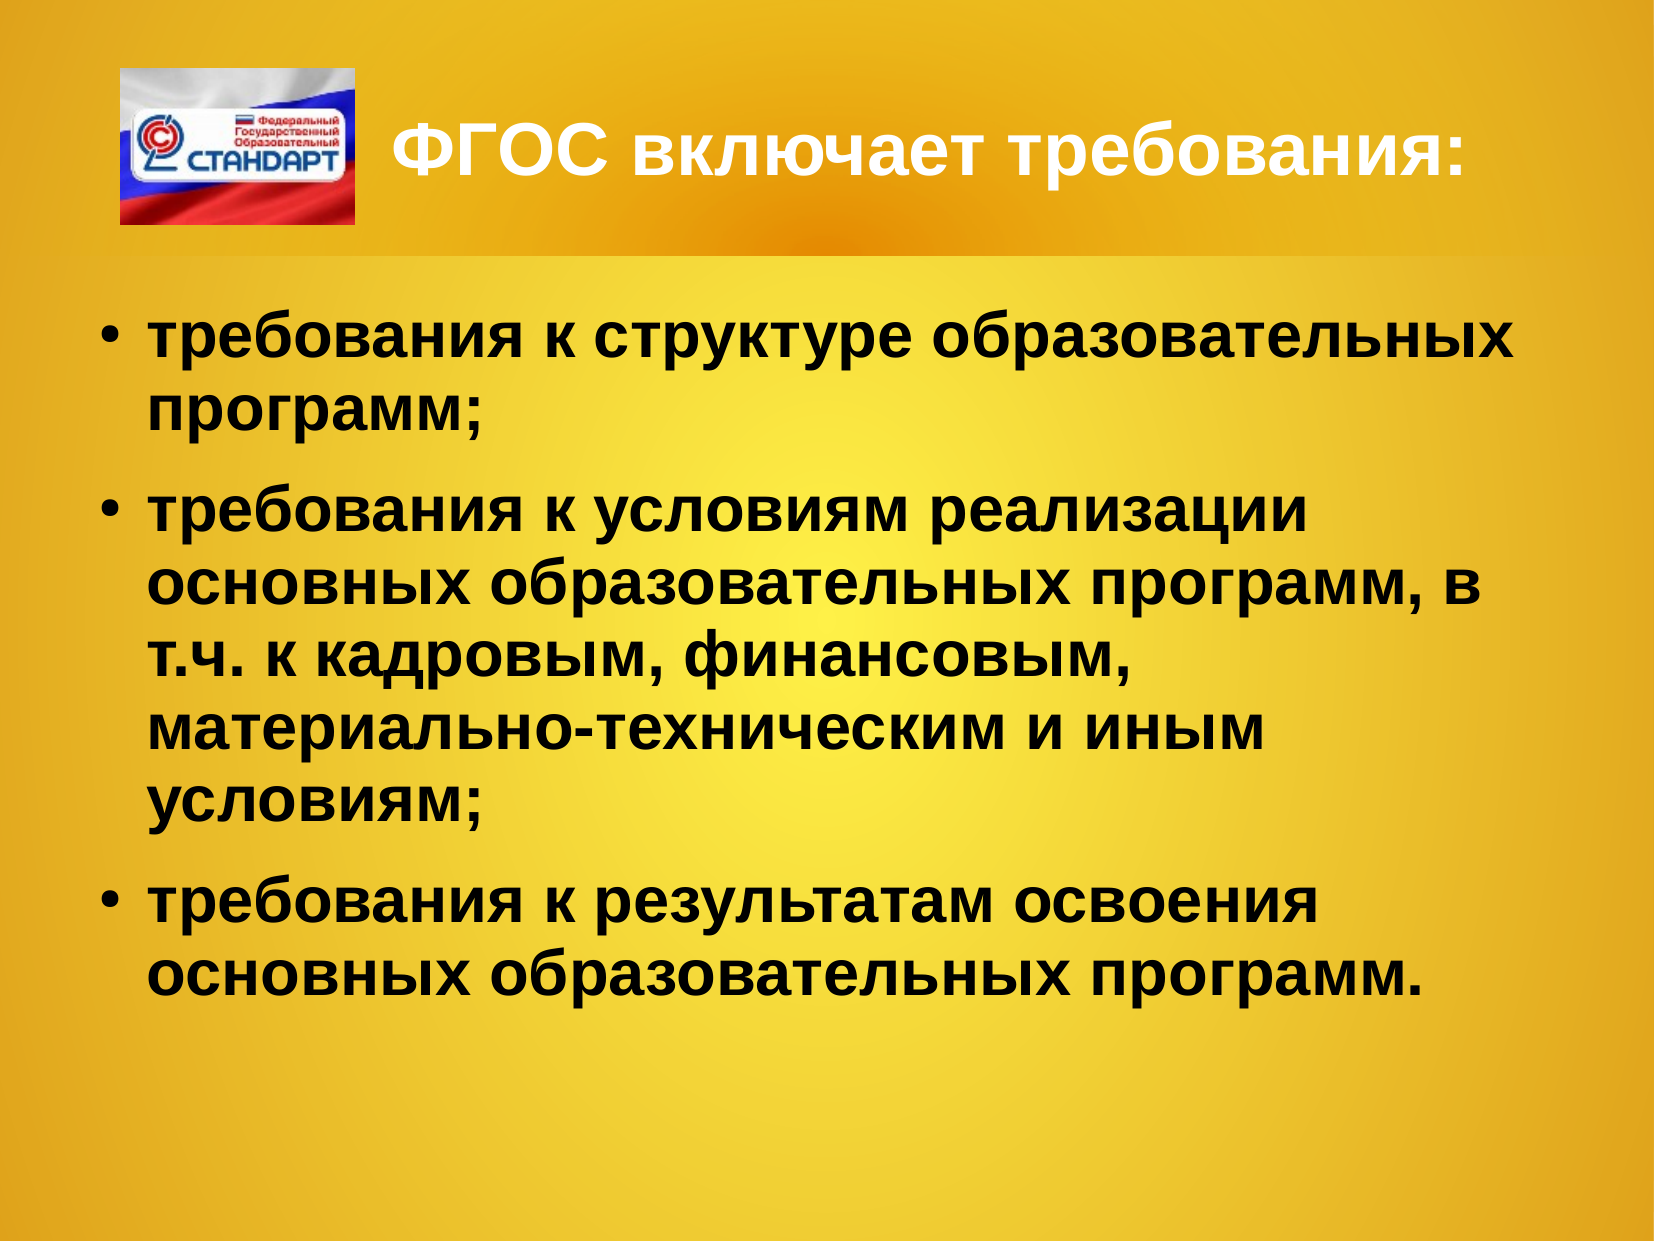

# ФГОС включает требования:
требования к структуре образовательных программ;
требования к условиям реализации основных образовательных программ, в т.ч. к кадровым, финансовым, материально-техническим и иным условиям;
требования к результатам освоения основных образовательных программ.